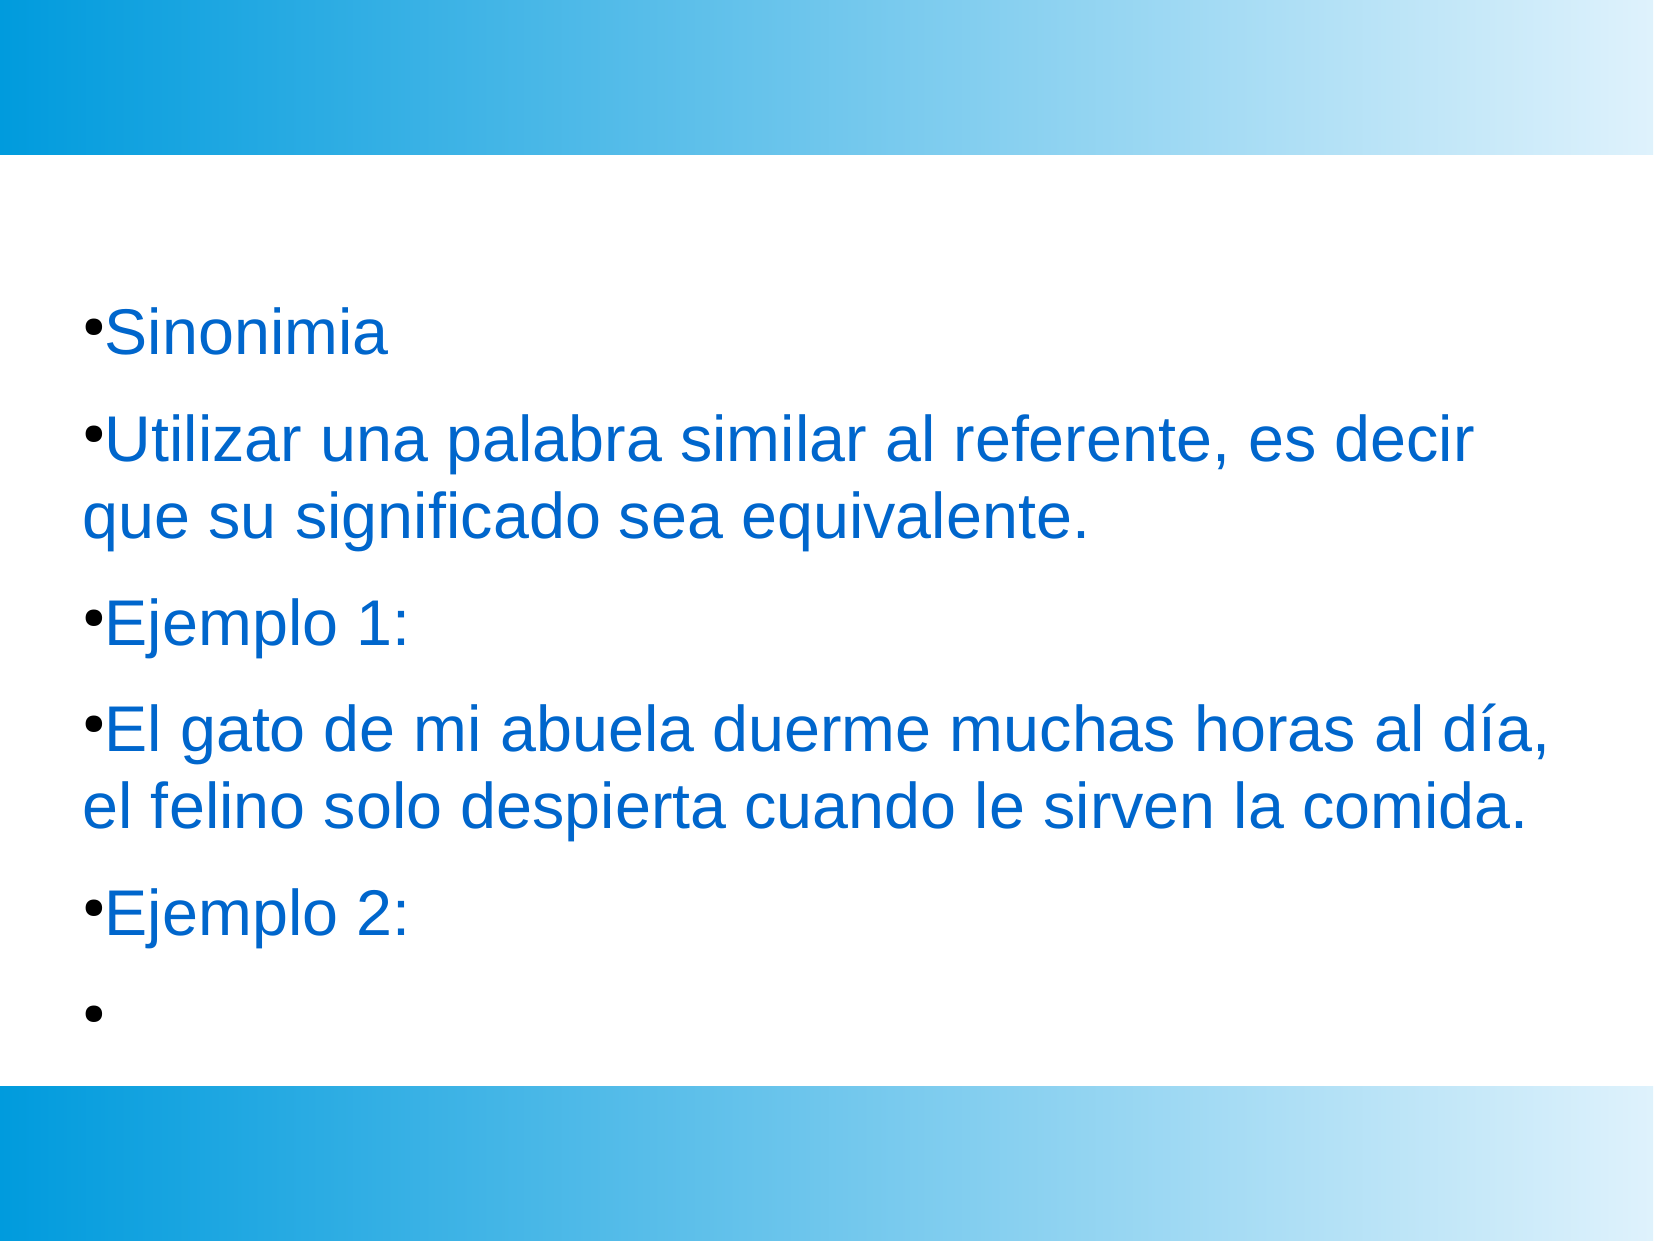

#
Sinonimia
Utilizar una palabra similar al referente, es decir que su significado sea equivalente.
Ejemplo 1:
El gato de mi abuela duerme muchas horas al día, el felino solo despierta cuando le sirven la comida.
Ejemplo 2: